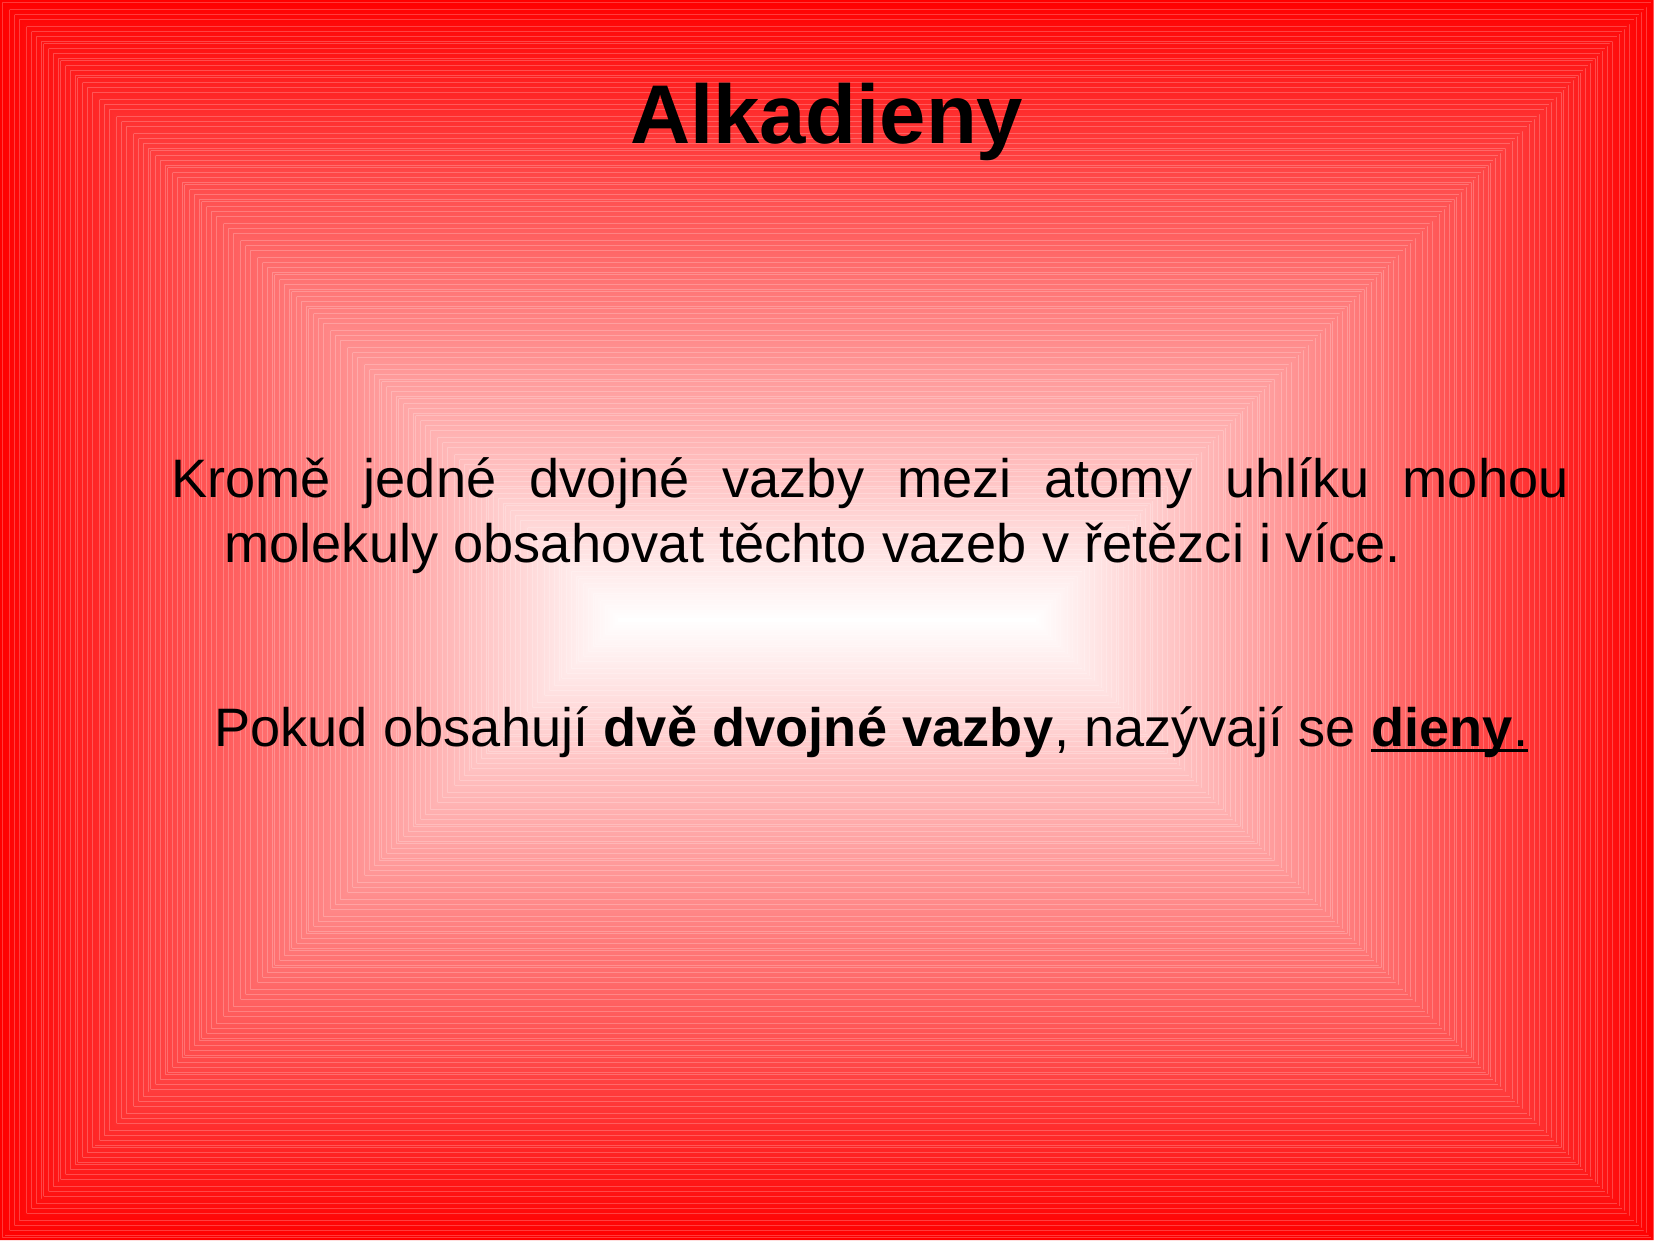

# Alkadieny
Kromě jedné dvojné vazby mezi atomy uhlíku mohou molekuly obsahovat těchto vazeb v řetězci i více.
Pokud obsahují dvě dvojné vazby, nazývají se dieny.